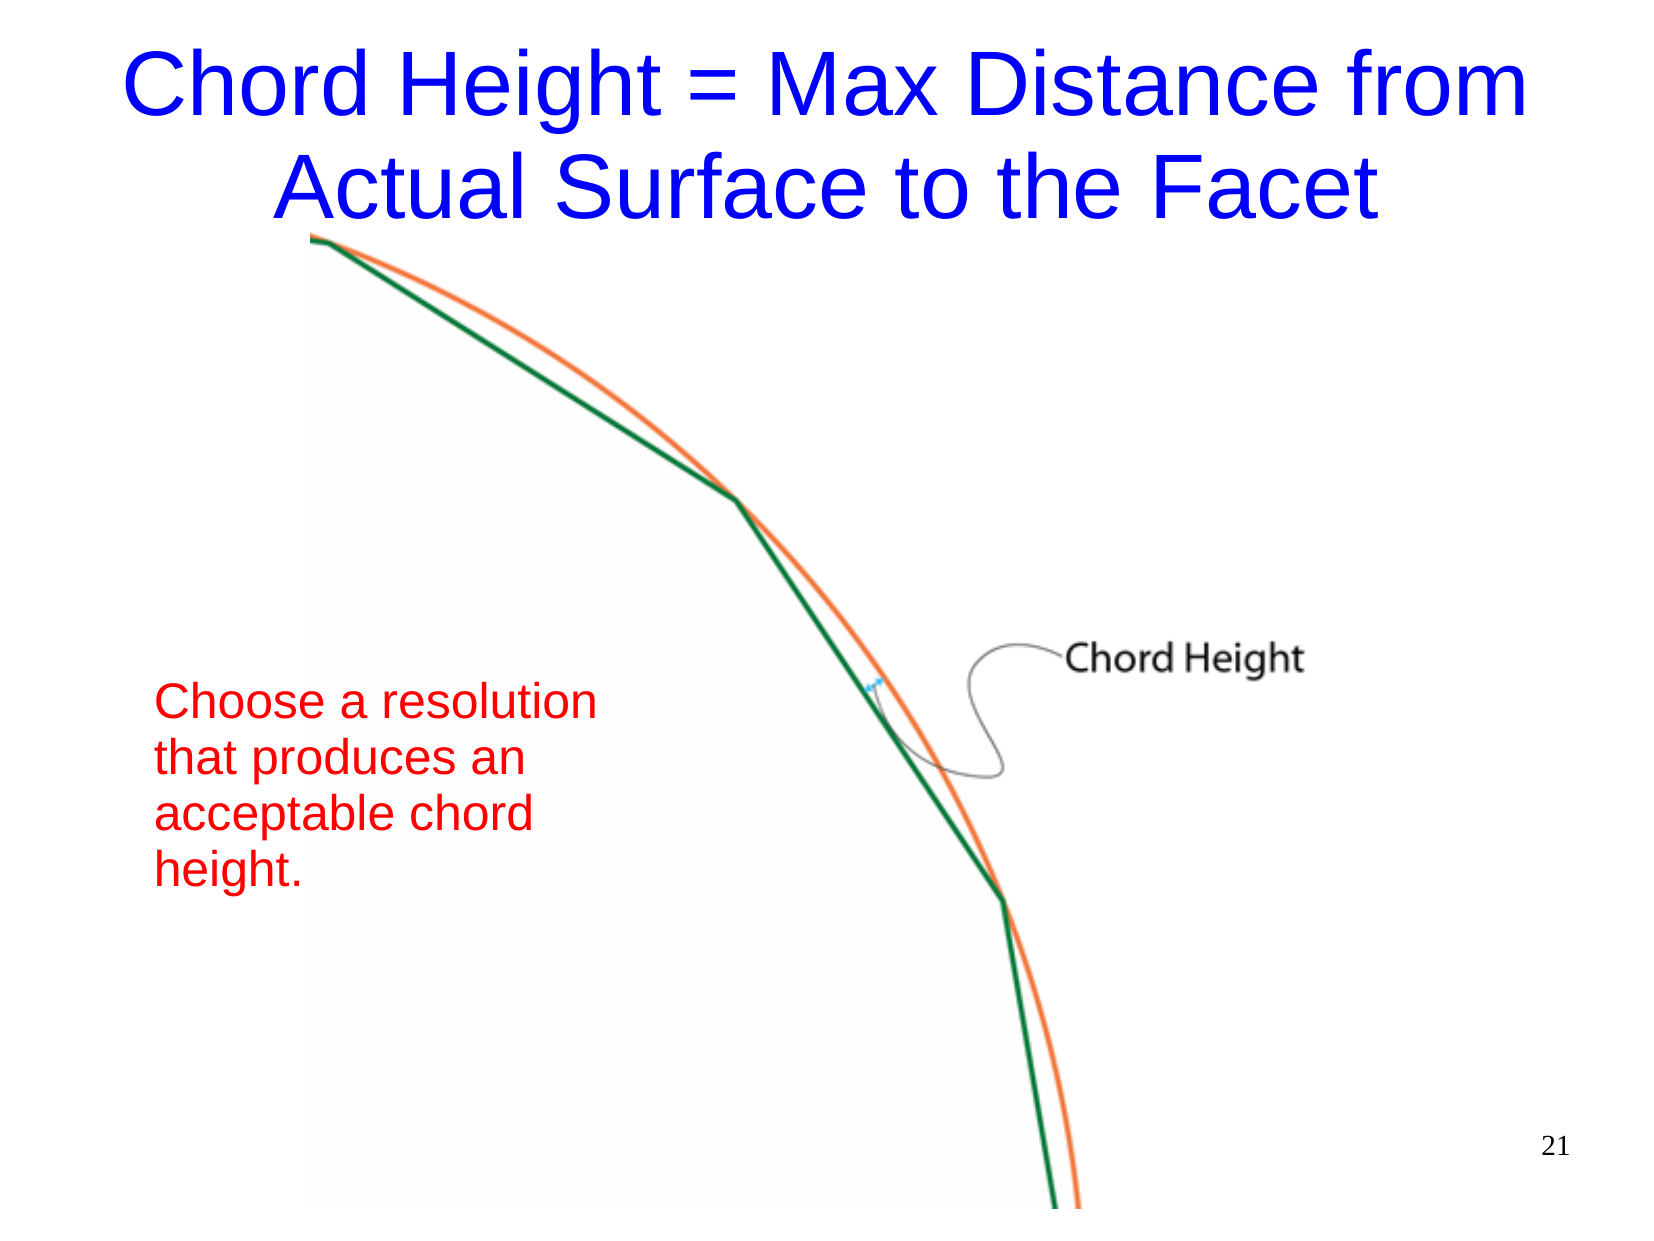

# Chord Height = Max Distance from Actual Surface to the Facet
Choose a resolution that produces an acceptable chord height.
21